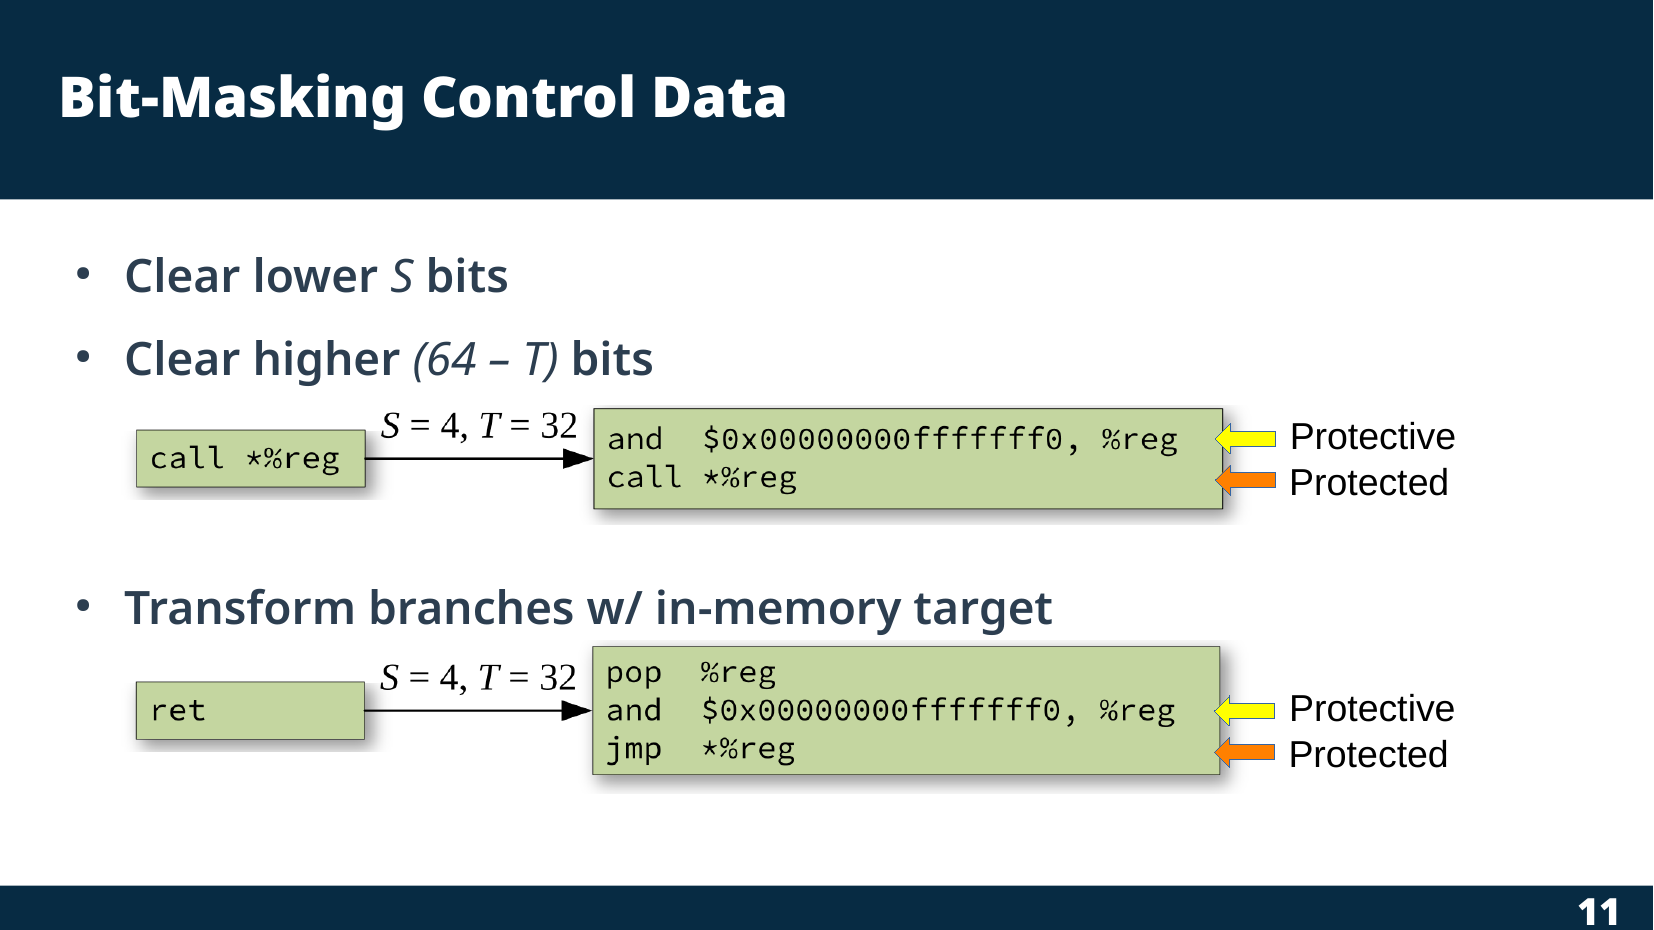

# Bit-Masking Control Data
Clear lower S bits
Clear higher (64 – T) bits
Transform branches w/ in-memory target
Protective
Protected
Protective
Protected